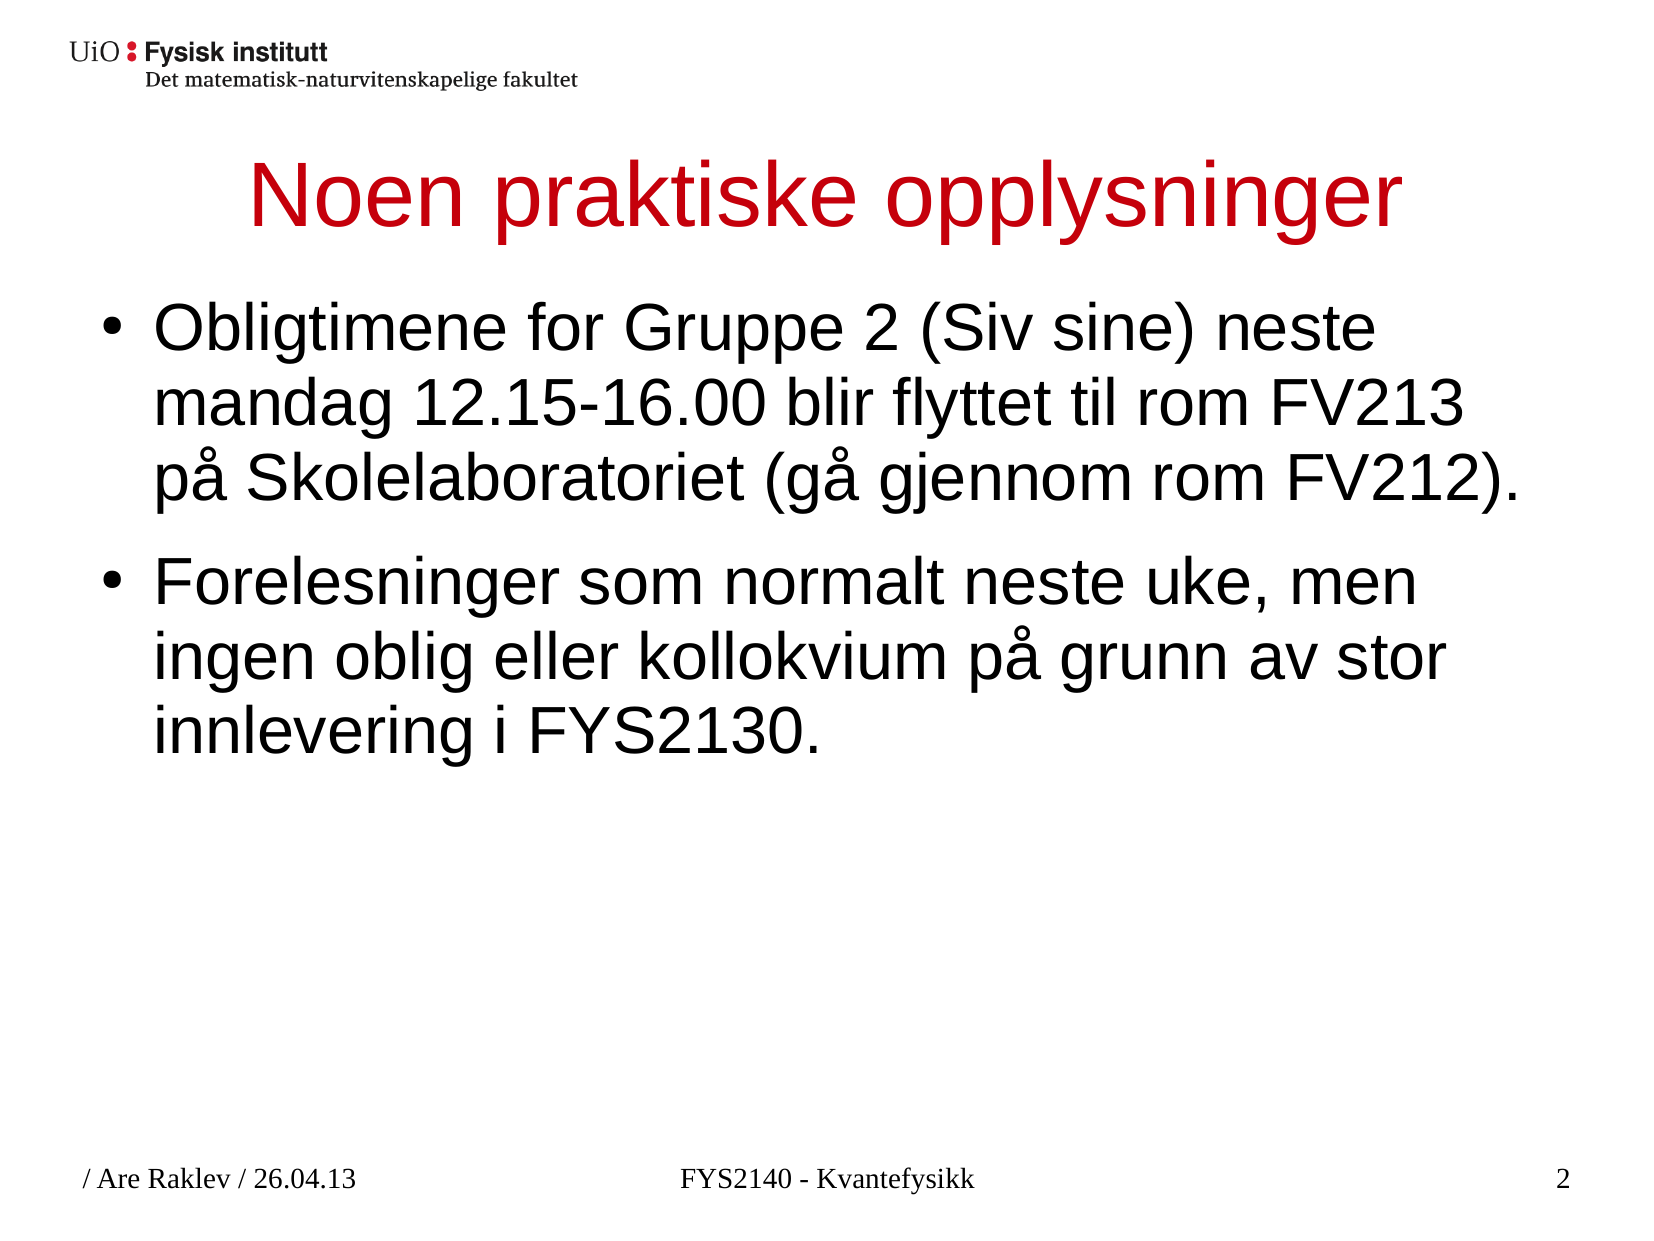

# Noen praktiske opplysninger
Obligtimene for Gruppe 2 (Siv sine) neste mandag 12.15-16.00 blir flyttet til rom FV213 på Skolelaboratoriet (gå gjennom rom FV212).
Forelesninger som normalt neste uke, men ingen oblig eller kollokvium på grunn av stor innlevering i FYS2130.
/ Are Raklev / 26.04.13
FYS2140 - Kvantefysikk
2